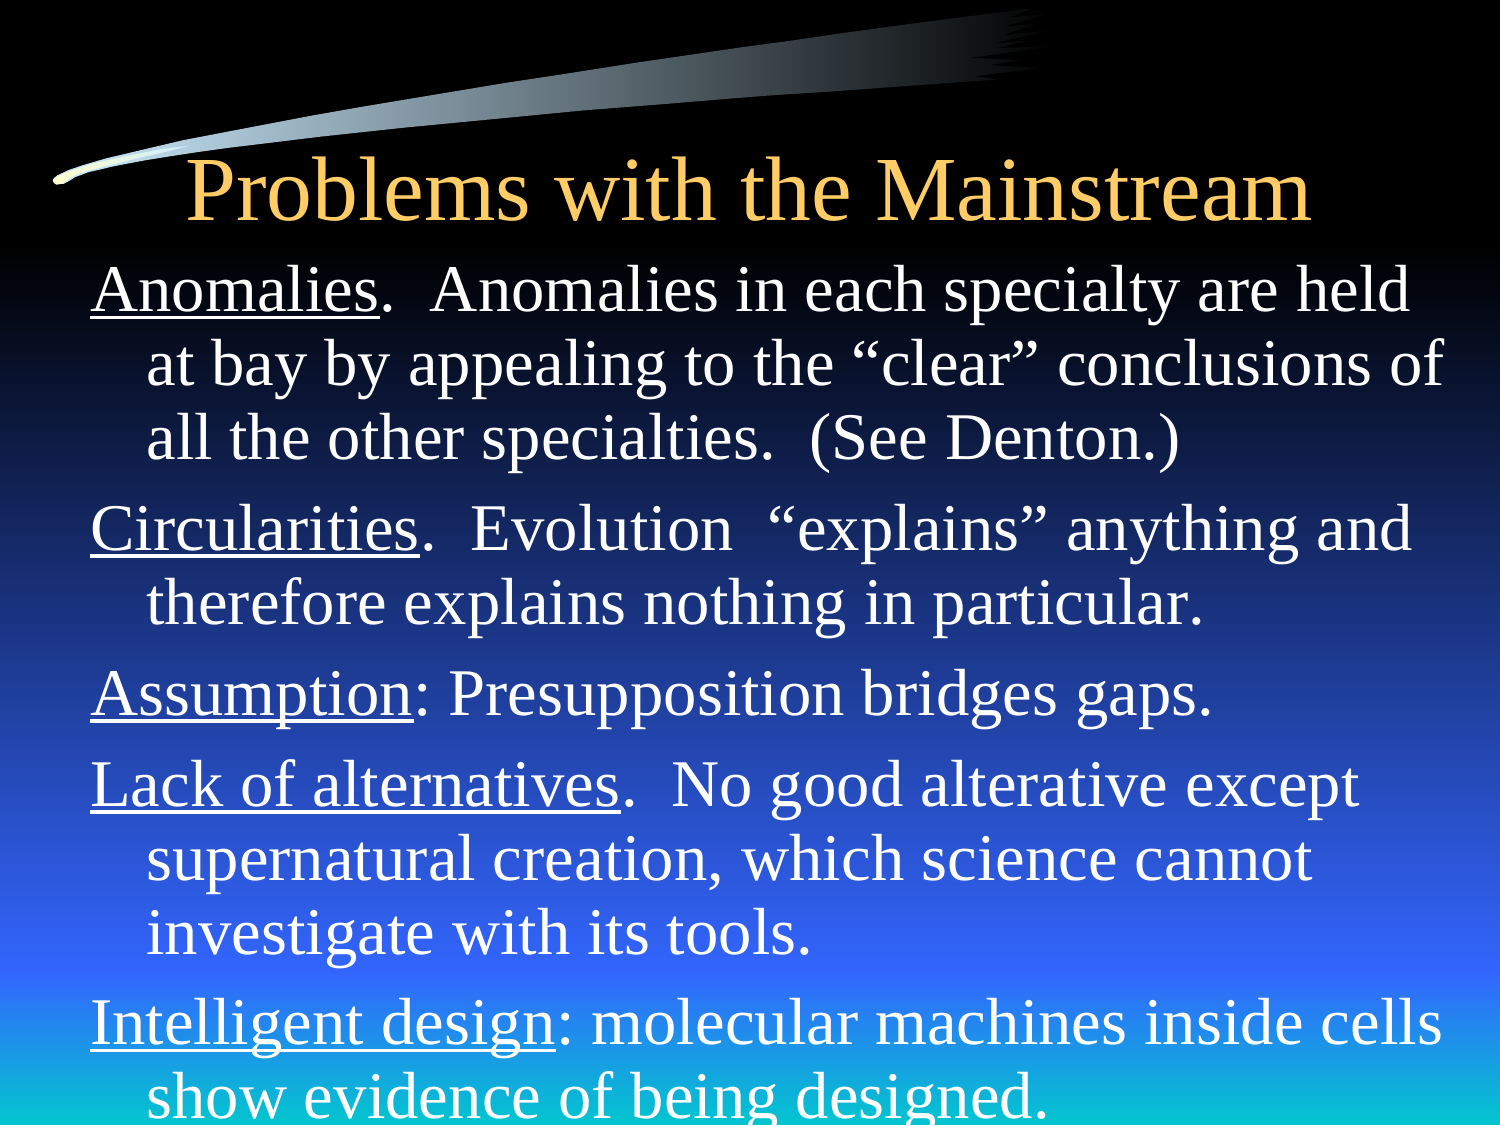

# Problems with the Mainstream
Anomalies. Anomalies in each specialty are held at bay by appealing to the “clear” conclusions of all the other specialties. (See Denton.)
Circularities. Evolution “explains” anything and therefore explains nothing in particular.
Assumption: Presupposition bridges gaps.
Lack of alternatives. No good alterative except supernatural creation, which science cannot investigate with its tools.
Intelligent design: molecular machines inside cells show evidence of being designed.